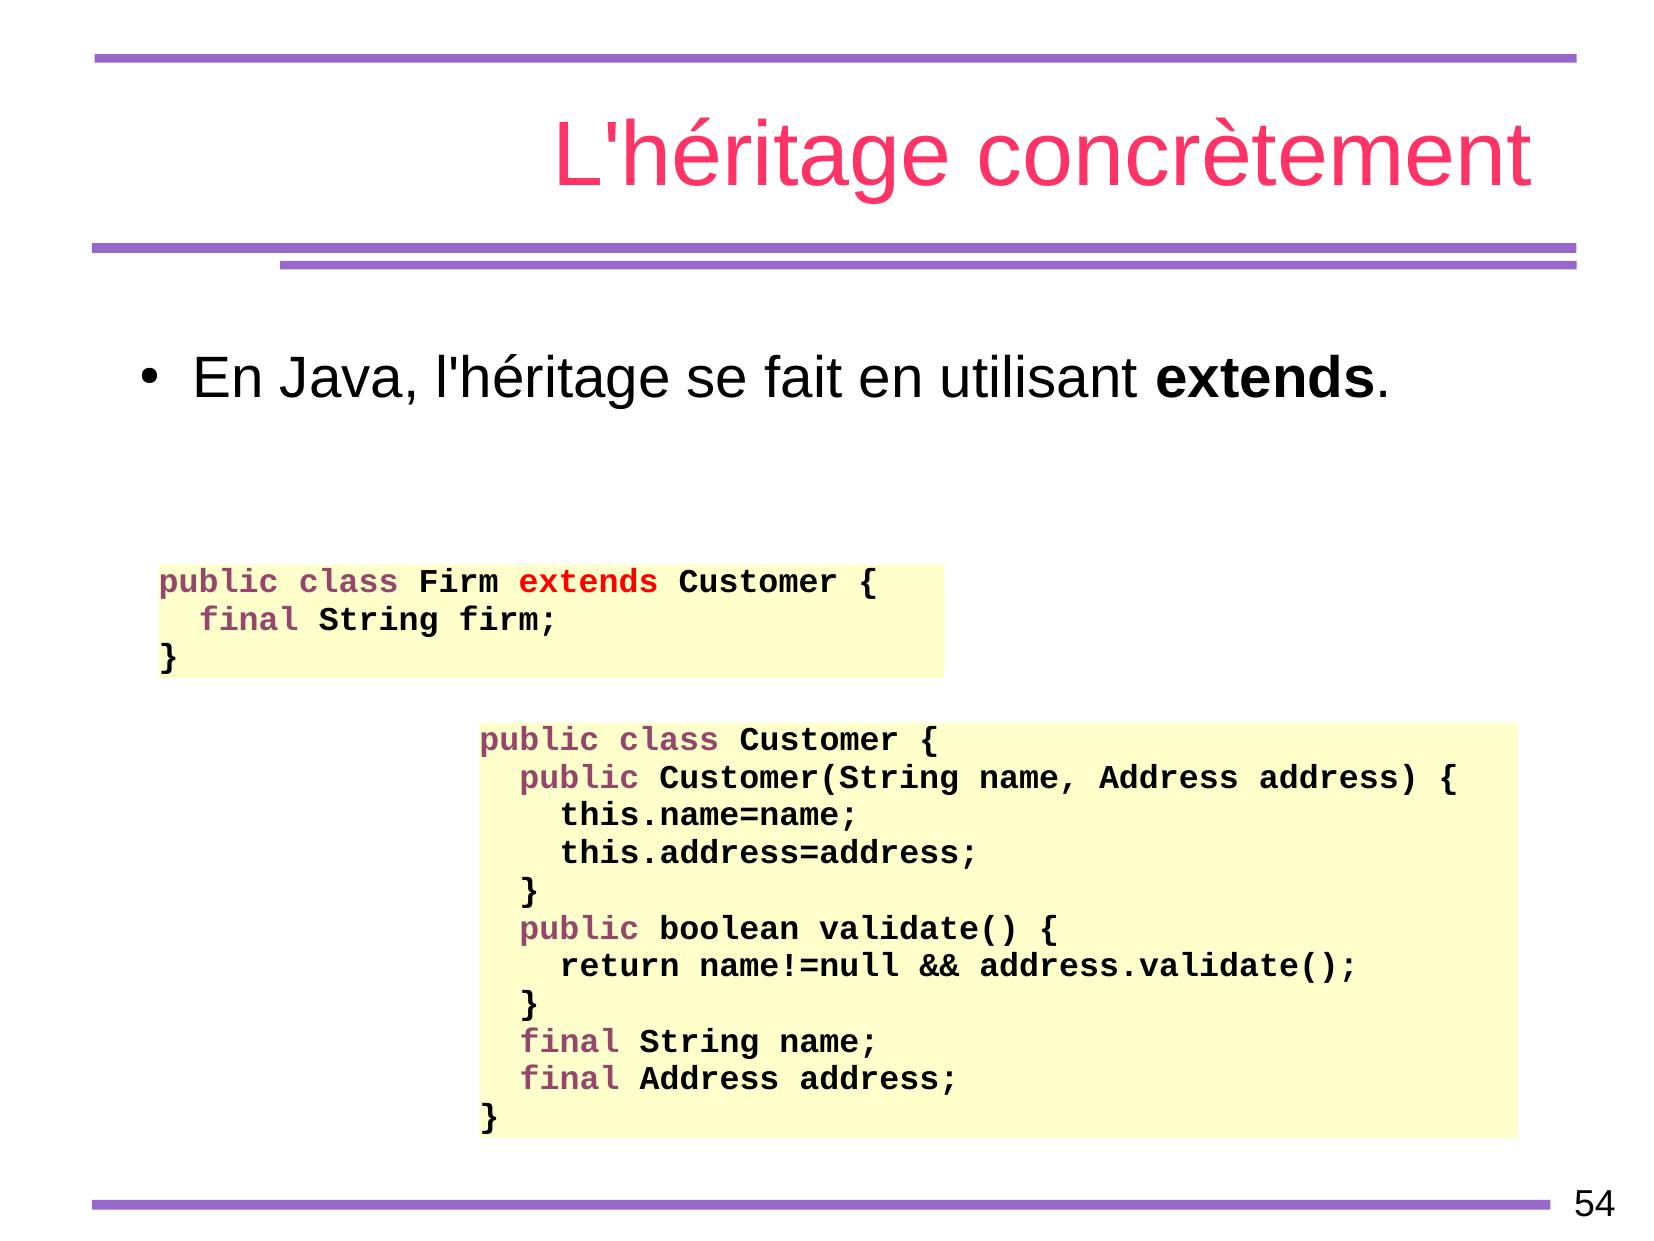

# L'héritage concrètement
En Java, l'héritage se fait en utilisant extends.
public class Firm extends Customer {
 final String firm;
}
public class Customer {
 public Customer(String name, Address address) {
 this.name=name;
 this.address=address;
 }
 public boolean validate() {
 return name!=null && address.validate();
 }
 final String name;
 final Address address;
}